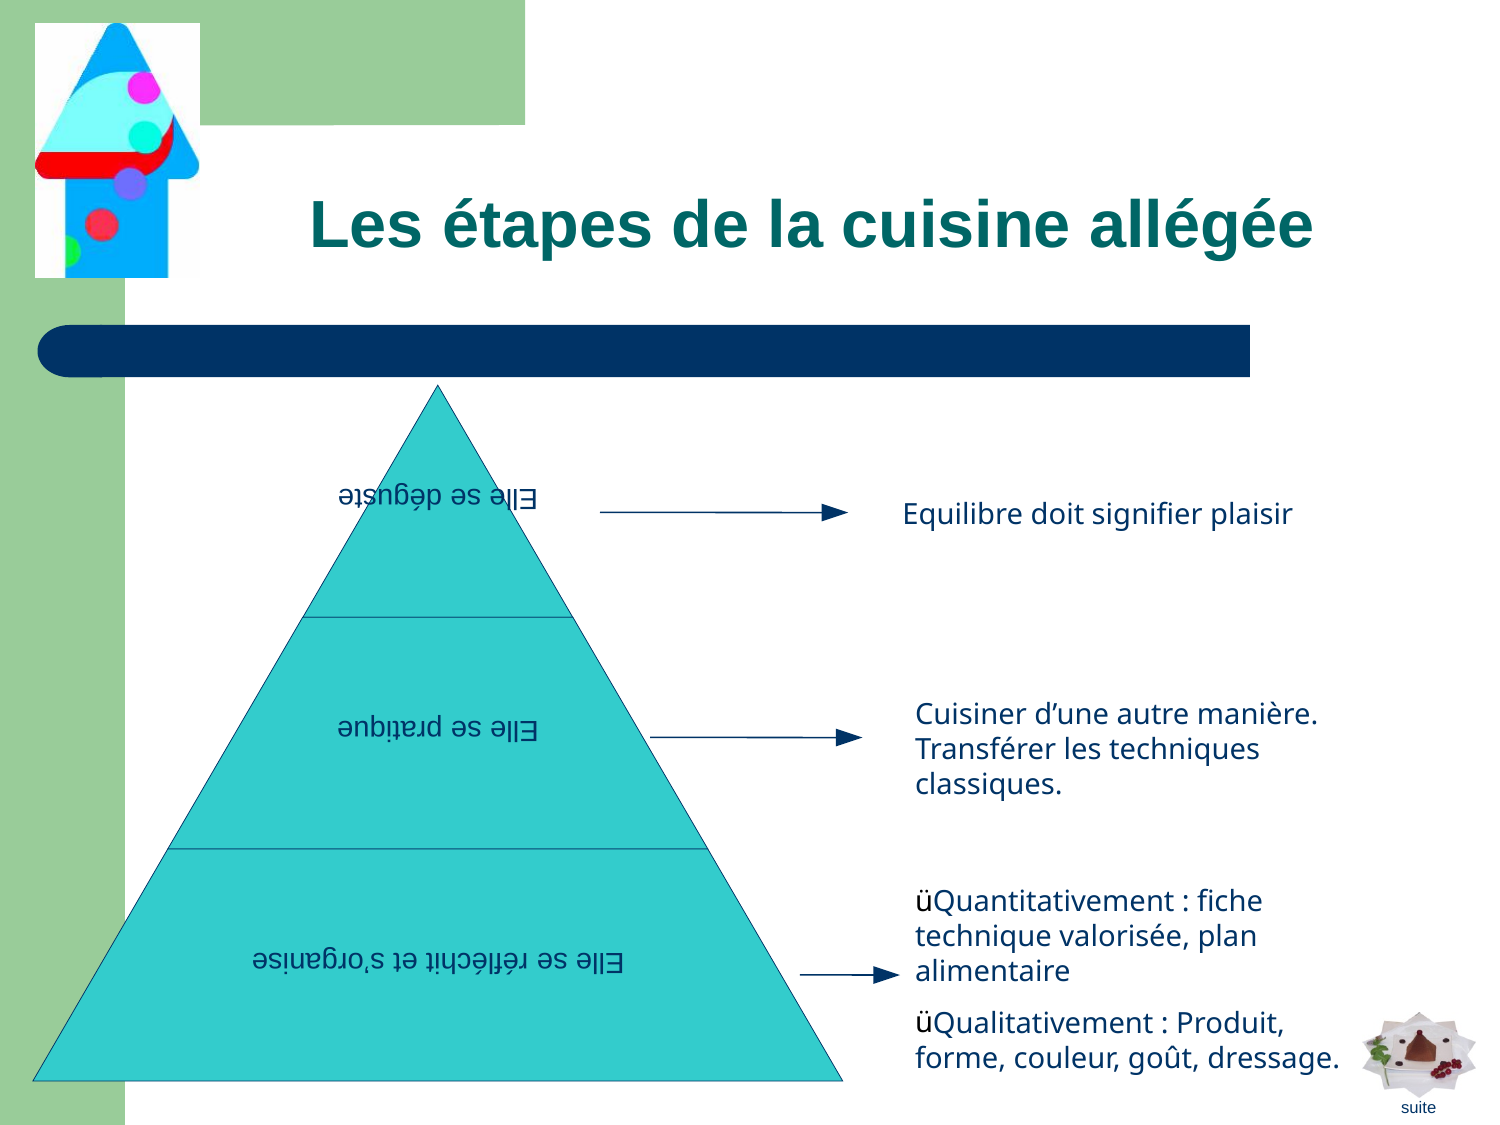

# Les étapes de la cuisine allégée
Elle se déguste
Elle se pratique
Elle se réfléchit et s’organise
Equilibre doit signifier plaisir
Cuisiner d’une autre manière. Transférer les techniques classiques.
Quantitativement : fiche technique valorisée, plan alimentaire
Qualitativement : Produit, forme, couleur, goût, dressage.
suite